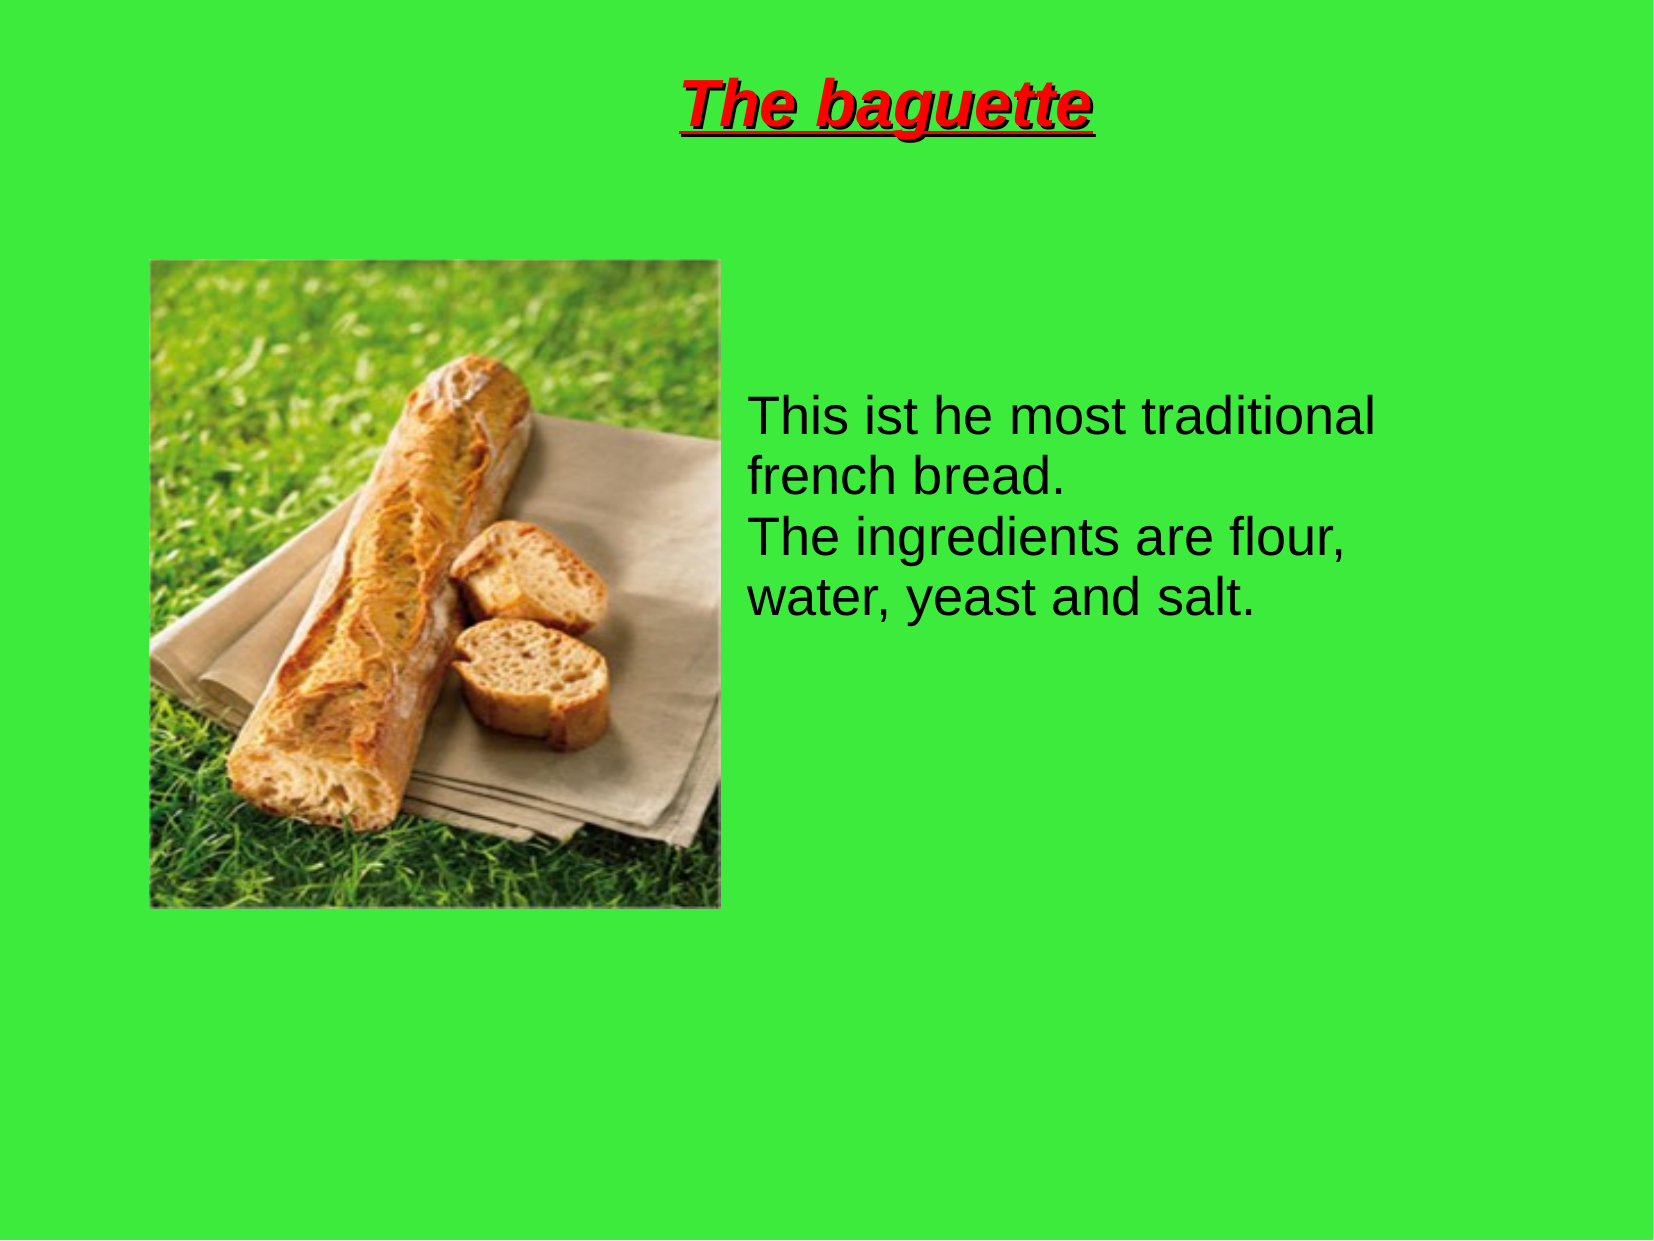

The baguette
This ist he most traditional french bread.
The ingredients are flour, water, yeast and salt.